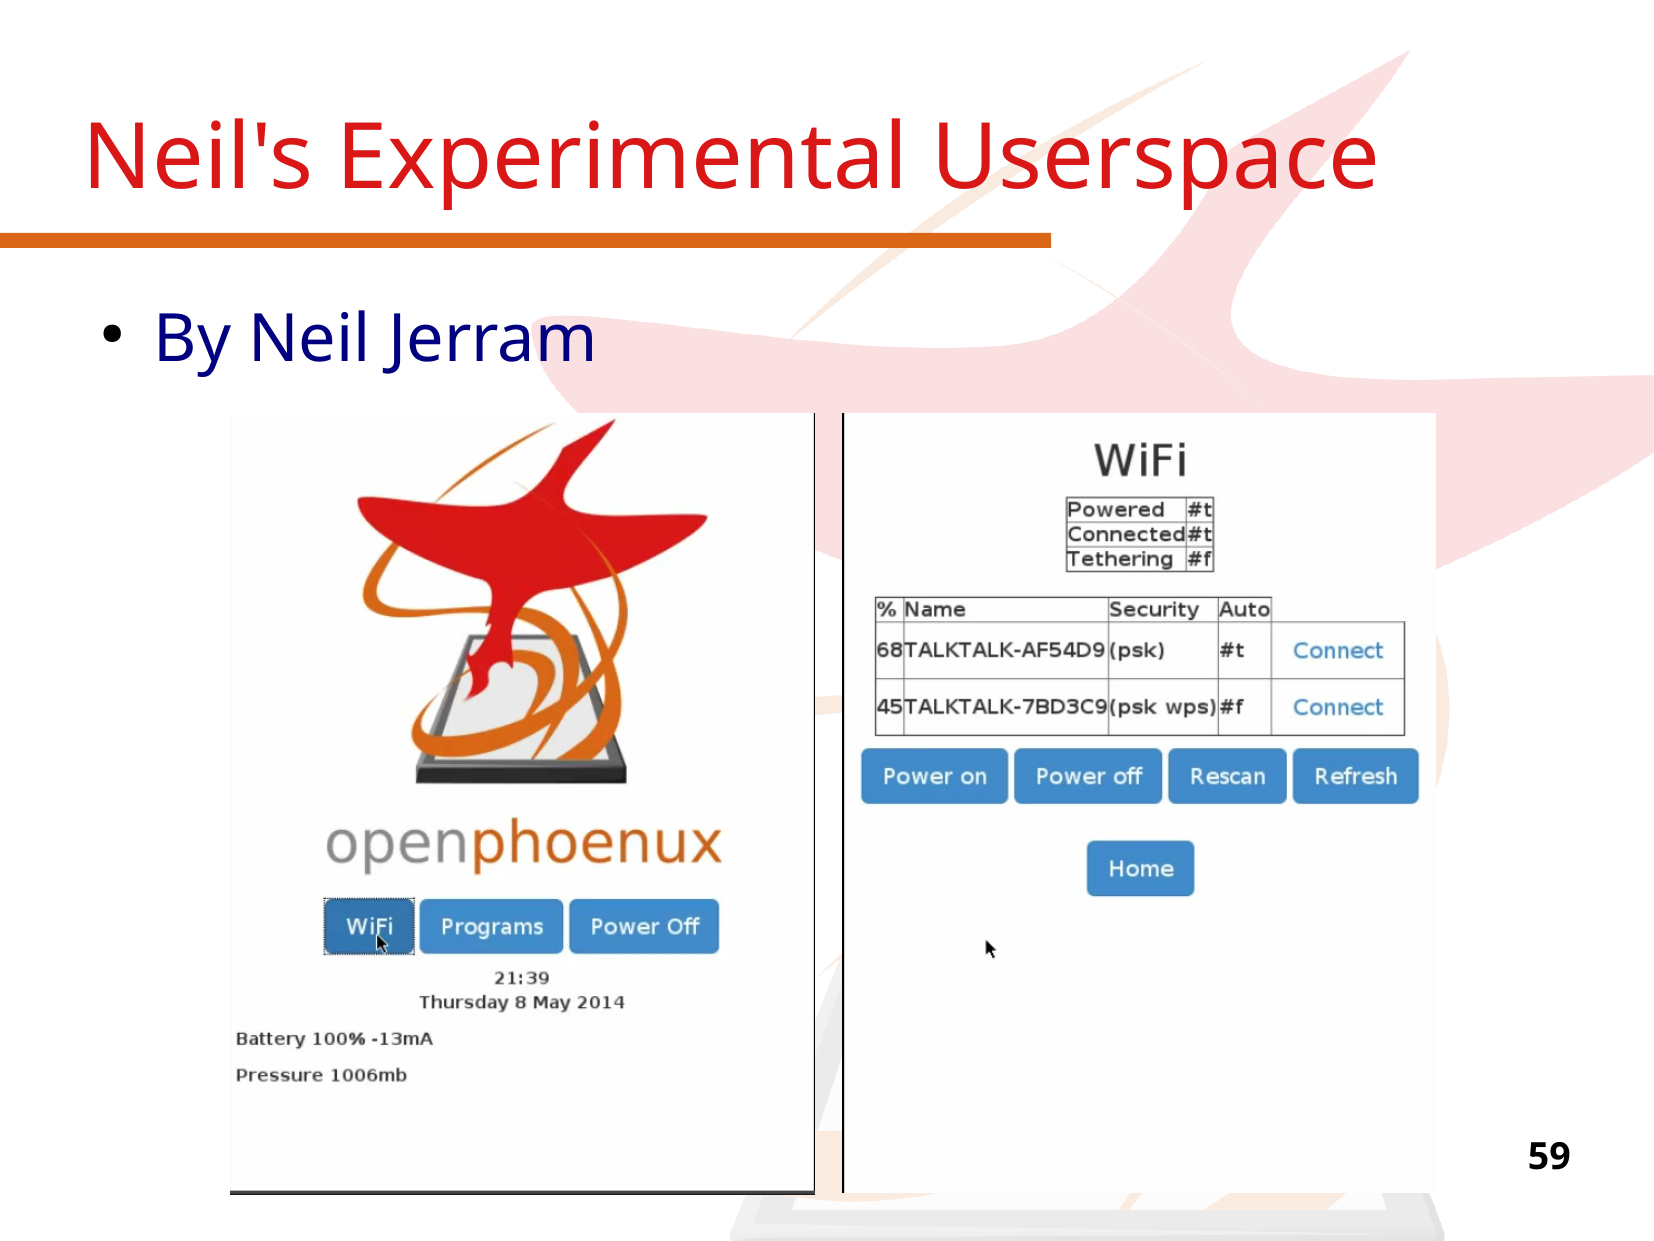

# Neil's Experimental Userspace
By Neil Jerram
59